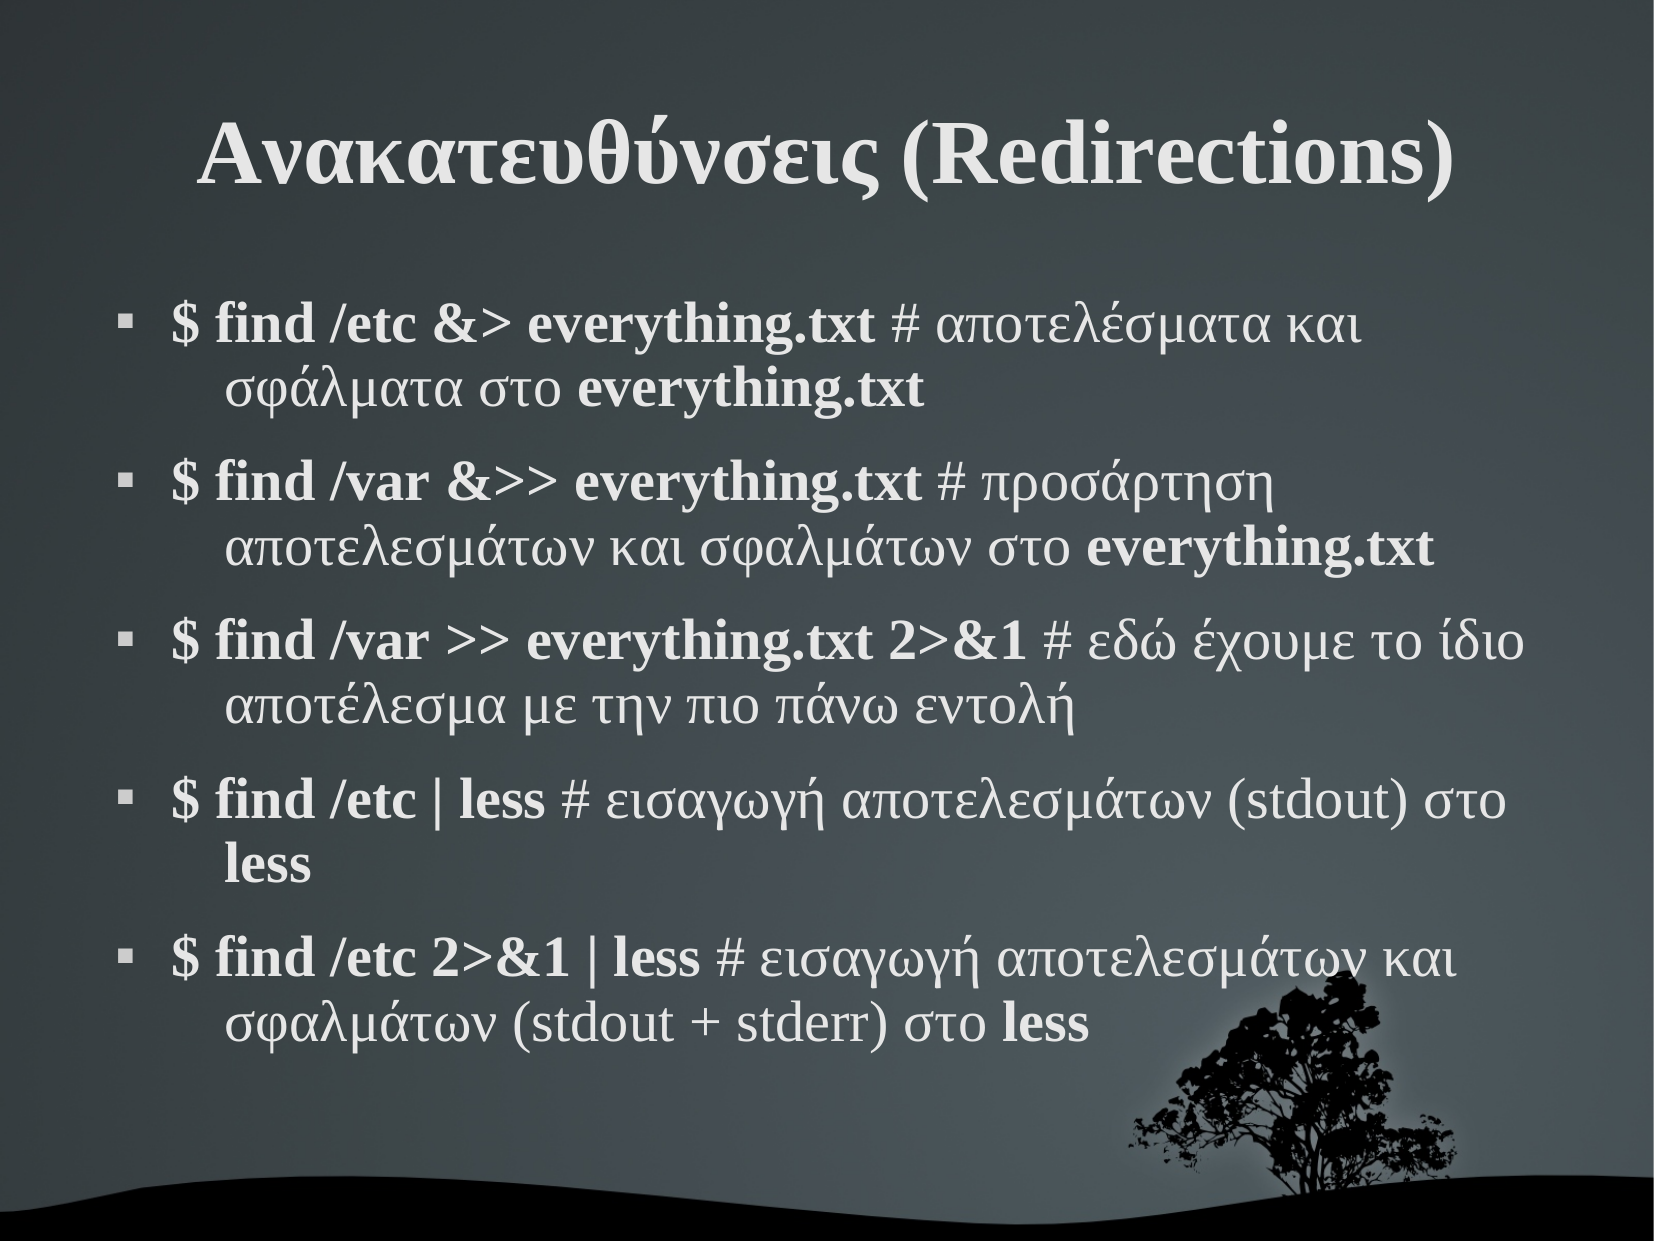

Ανακατευθύνσεις (Redirections)
# $ find /etc &> everything.txt # αποτελέσματα και σφάλματα στο everything.txt
$ find /var &>> everything.txt # προσάρτηση αποτελεσμάτων και σφαλμάτων στο everything.txt
$ find /var >> everything.txt 2>&1 # εδώ έχουμε το ίδιο αποτέλεσμα με την πιο πάνω εντολή
$ find /etc | less # εισαγωγή αποτελεσμάτων (stdout) στο less
$ find /etc 2>&1 | less # εισαγωγή αποτελεσμάτων και σφαλμάτων (stdout + stderr) στο less